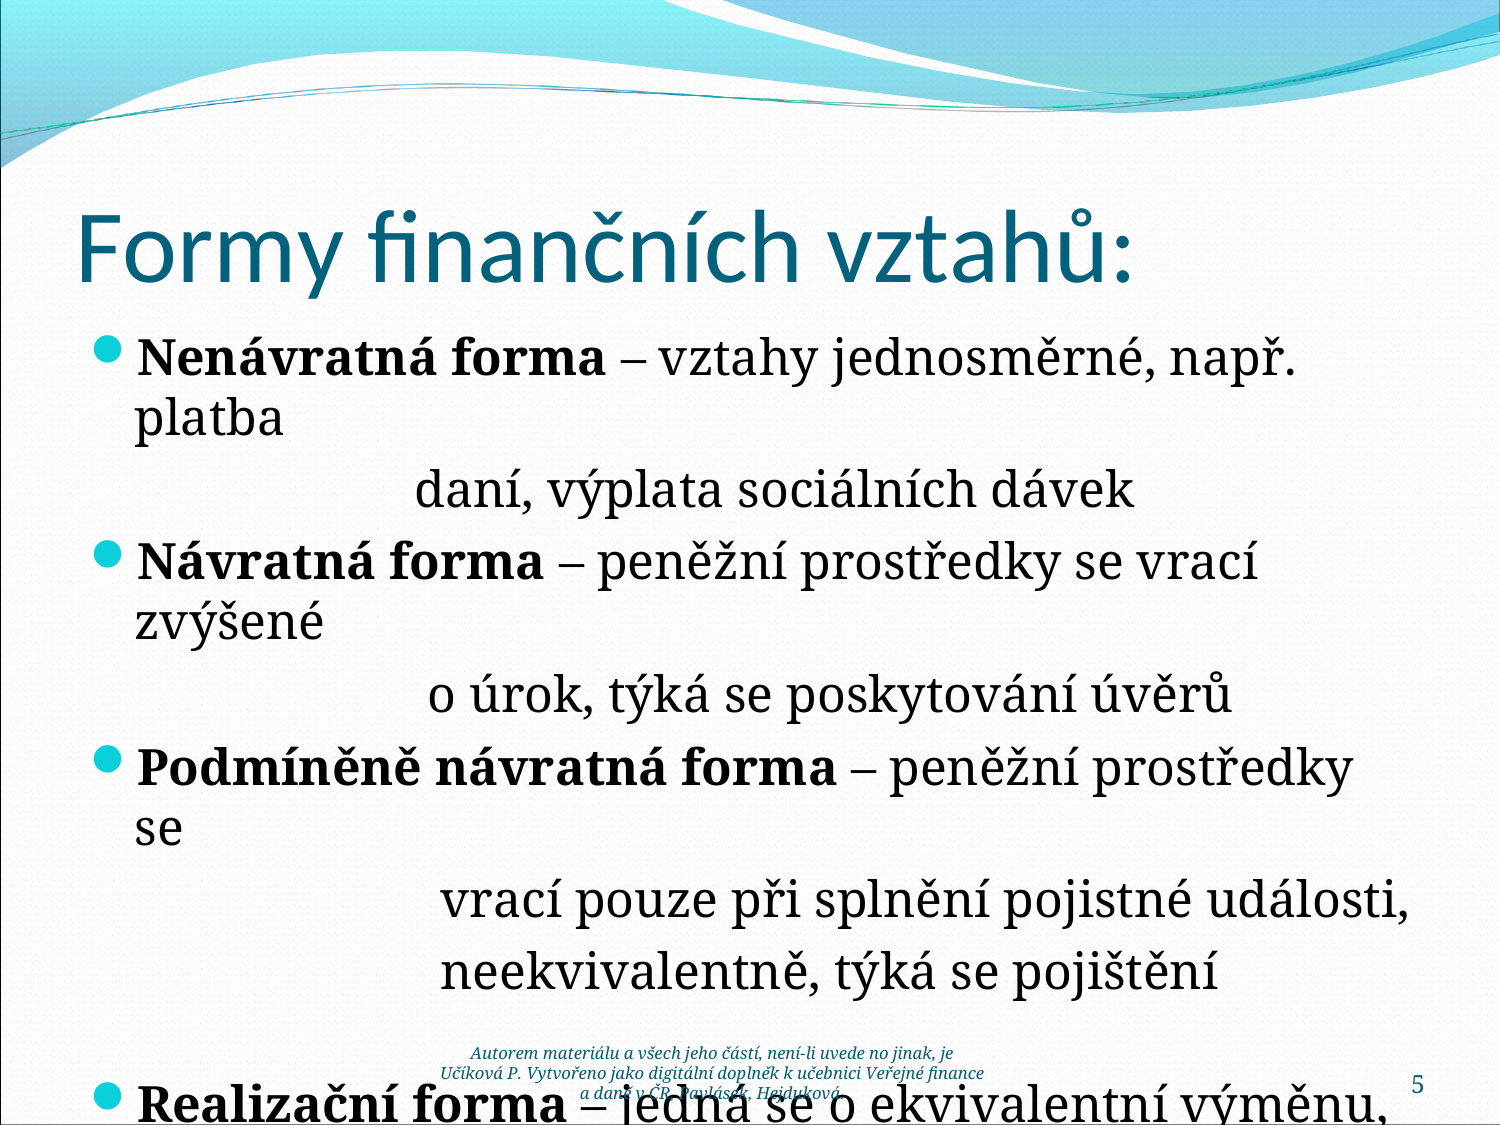

# Formy finančních vztahů:
Nenávratná forma – vztahy jednosměrné, např. platba
 daní, výplata sociálních dávek
Návratná forma – peněžní prostředky se vrací zvýšené
 o úrok, týká se poskytování úvěrů
Podmíněně návratná forma – peněžní prostředky se
 vrací pouze při splnění pojistné události,
 neekvivalentně, týká se pojištění
Realizační forma – jedná se o ekvivalentní výměnu,
 např. na trhu směna zboží
Autorem materiálu a všech jeho částí, není-li uvede no jinak, je Učíková P. Vytvořeno jako digitální doplněk k učebnici Veřejné finance a daně v ČR, Pavlásek, Hejduková.